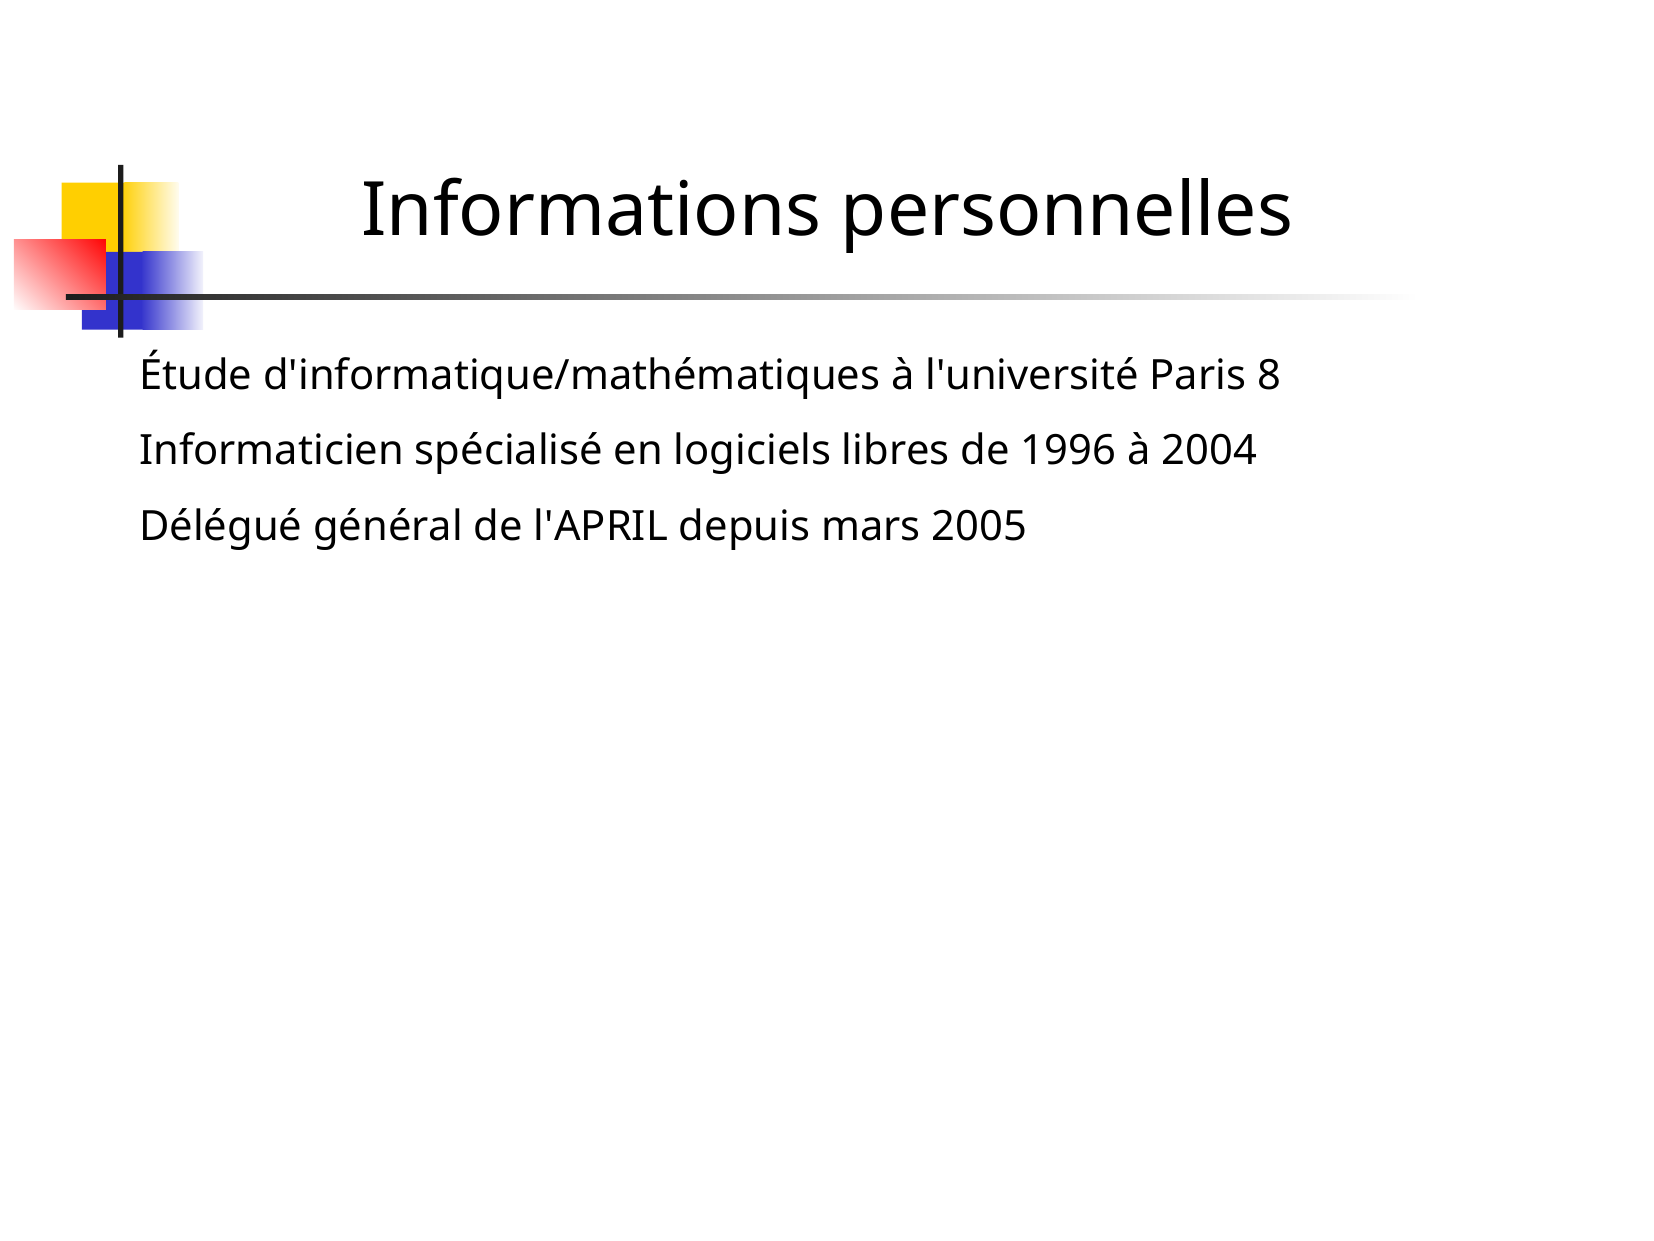

# Informations personnelles
Étude d'informatique/mathématiques à l'université Paris 8
Informaticien spécialisé en logiciels libres de 1996 à 2004
Délégué général de l'APRIL depuis mars 2005